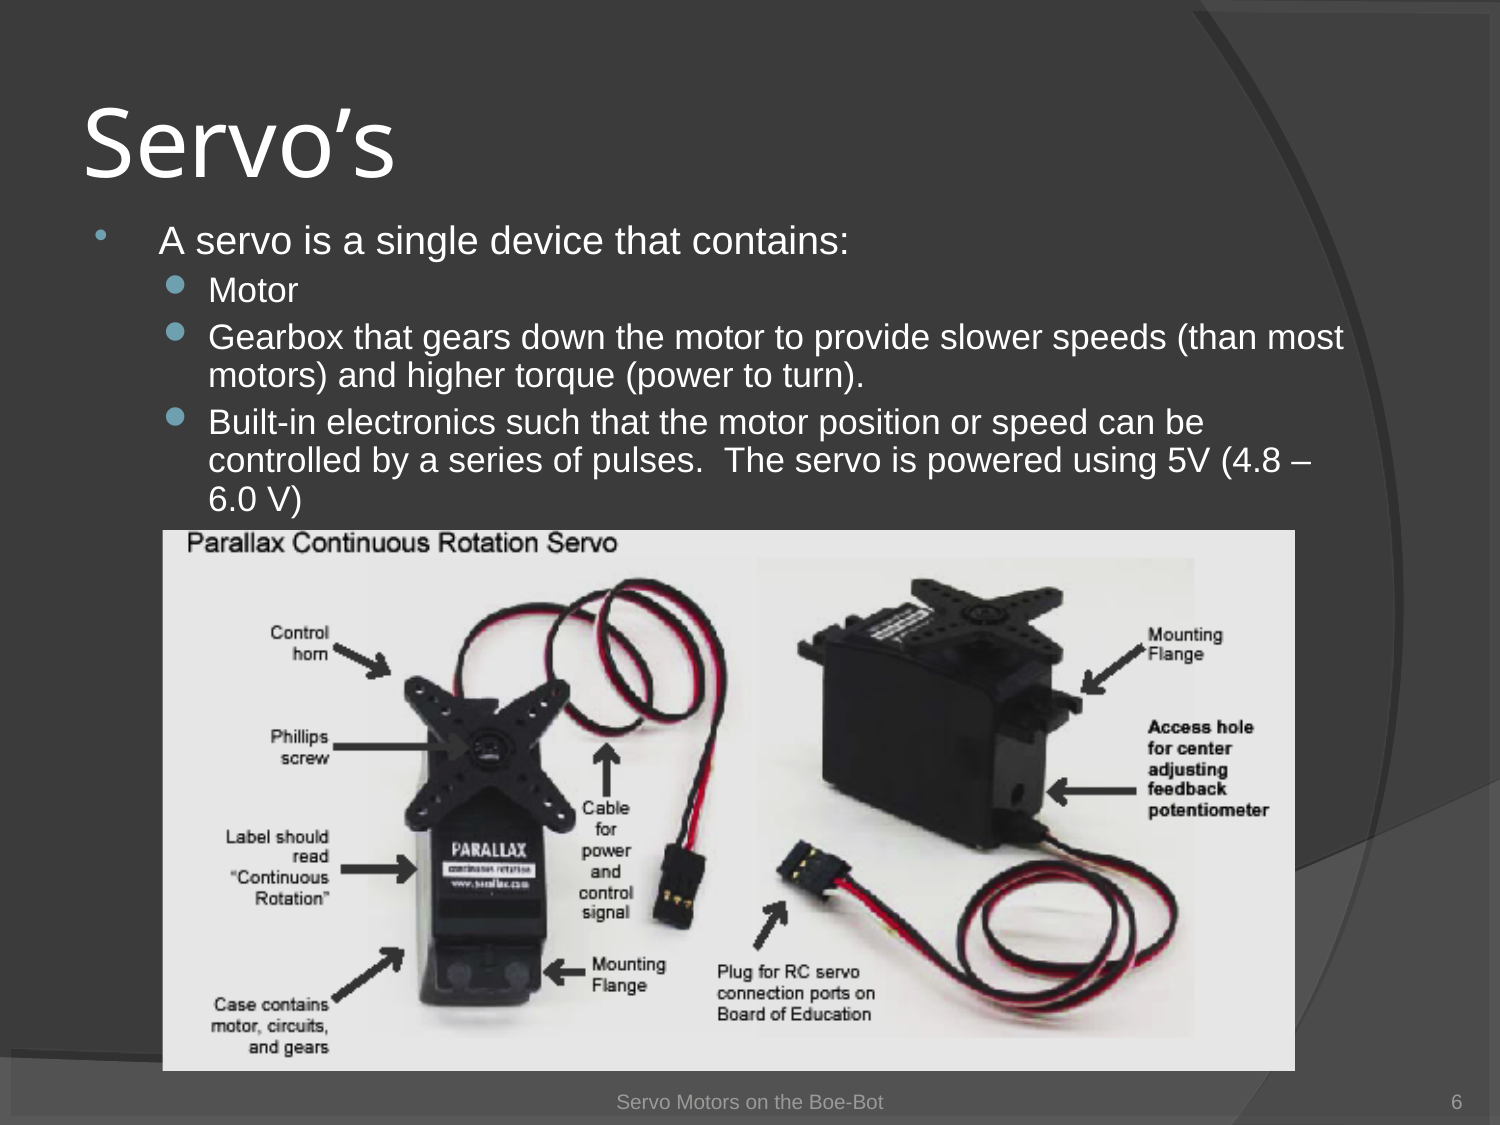

# Servo’s
A servo is a single device that contains:
Motor
Gearbox that gears down the motor to provide slower speeds (than most motors) and higher torque (power to turn).
Built-in electronics such that the motor position or speed can be controlled by a series of pulses. The servo is powered using 5V (4.8 – 6.0 V)
Servo Motors on the Boe-Bot